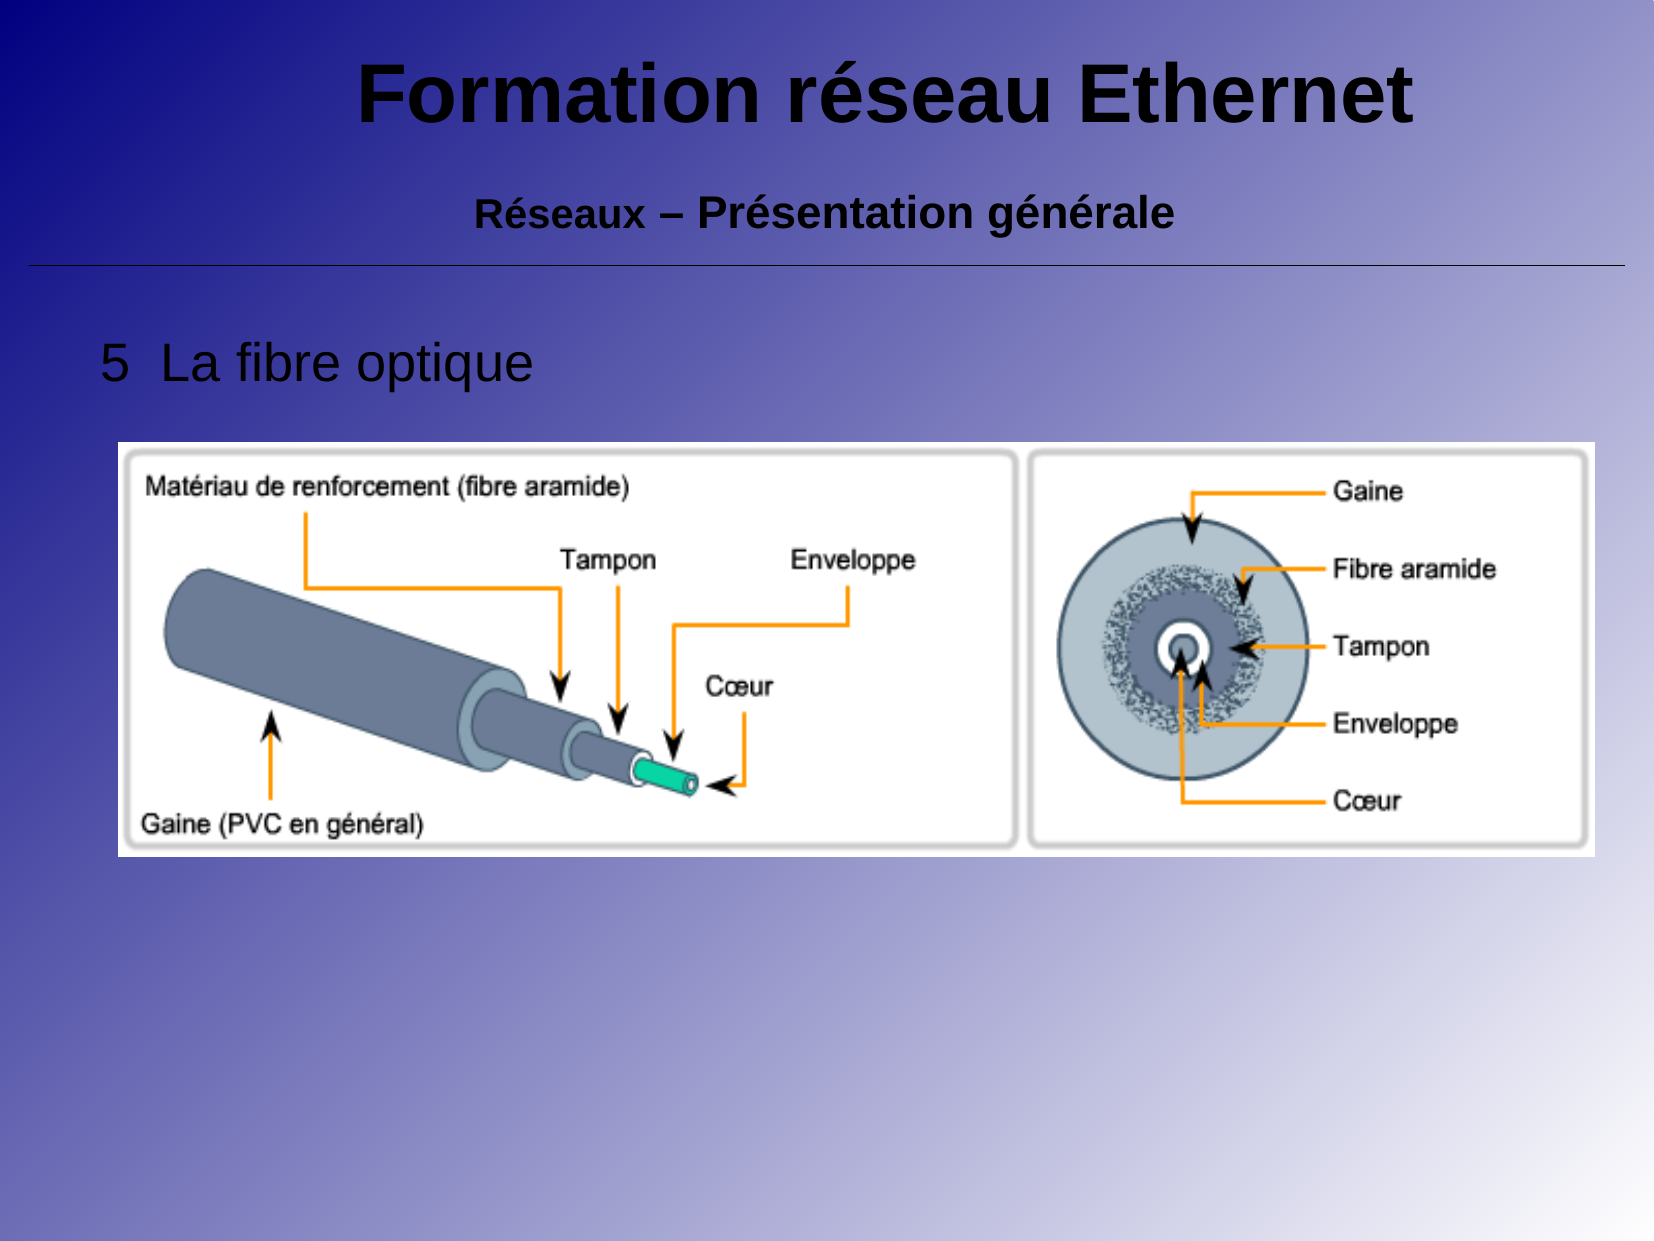

Formation réseau Ethernet
Réseaux – Présentation générale
5 La fibre optique